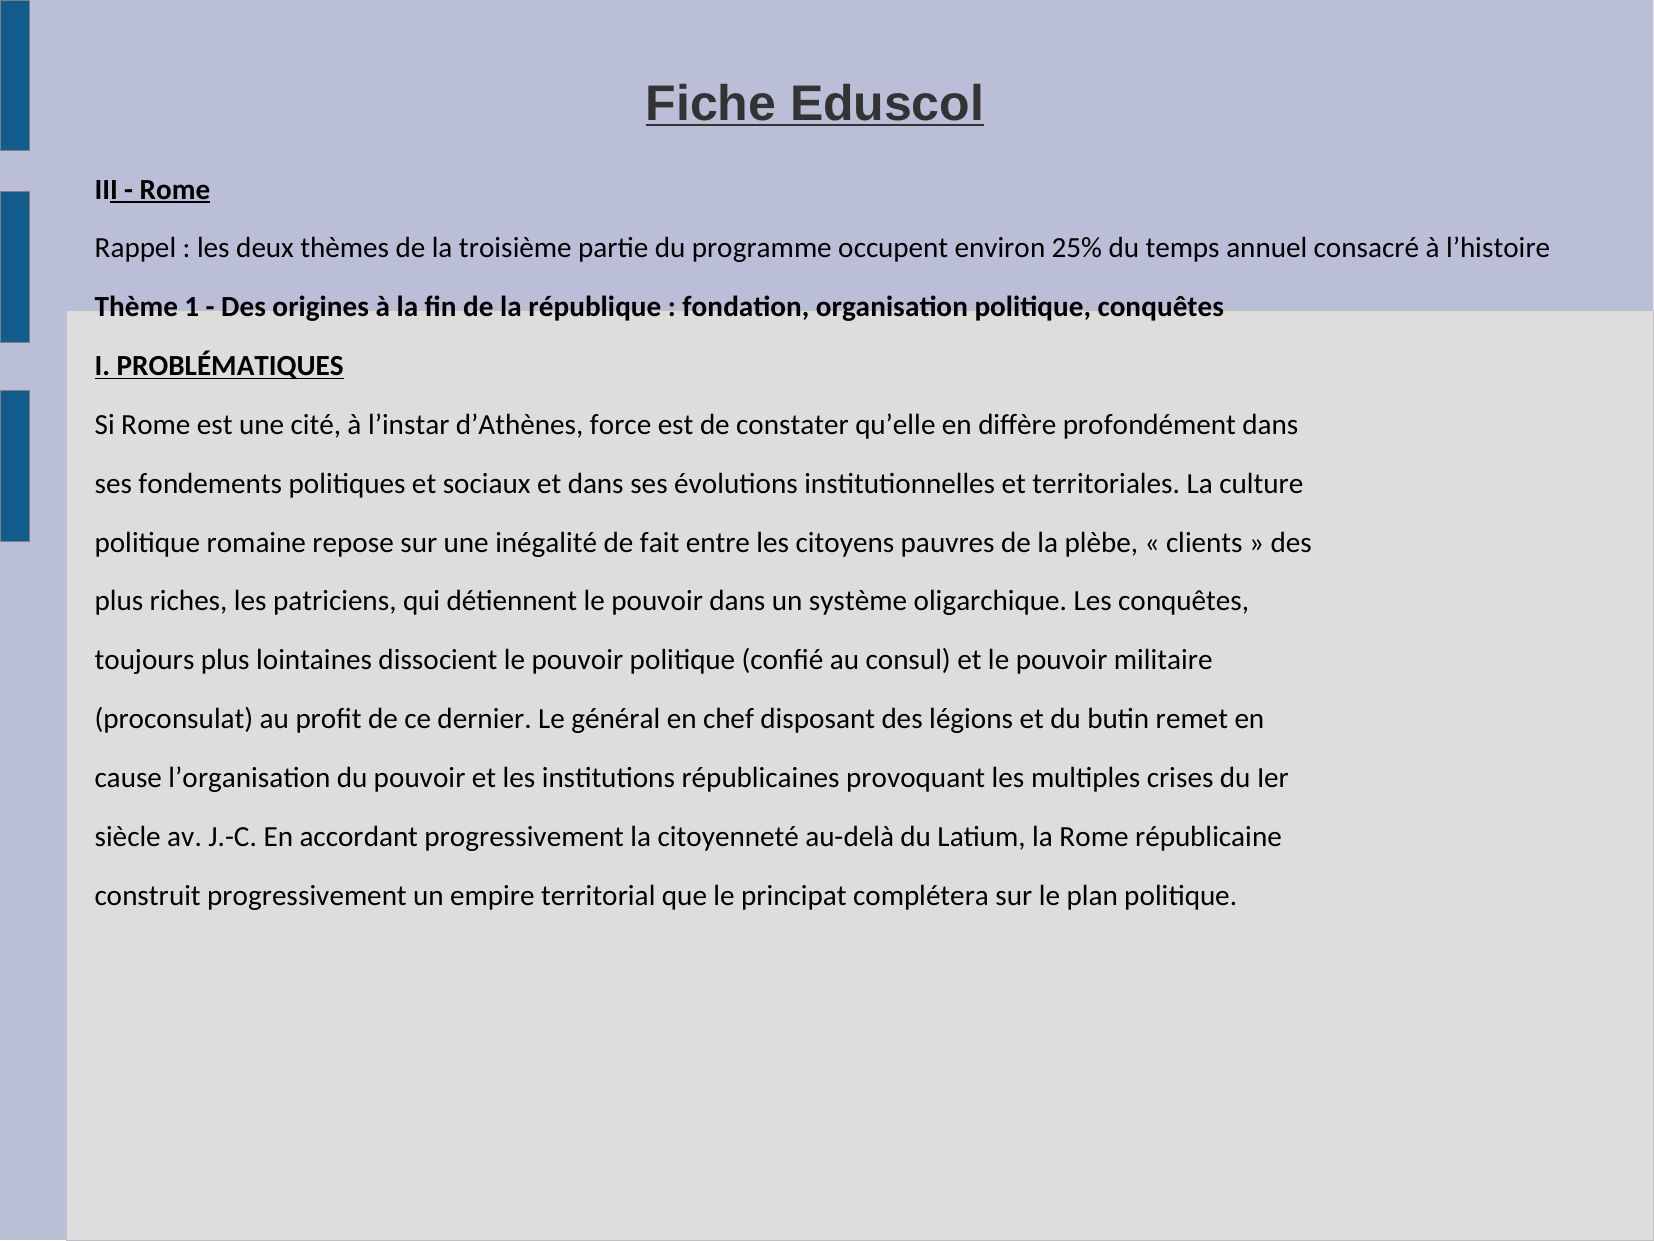

# Fiche Eduscol
III - Rome
Rappel : les deux thèmes de la troisième partie du programme occupent environ 25% du temps annuel consacré à l’histoire
Thème 1 - Des origines à la fin de la république : fondation, organisation politique, conquêtes
I. PROBLÉMATIQUES
Si Rome est une cité, à l’instar d’Athènes, force est de constater qu’elle en diffère profondément dans
ses fondements politiques et sociaux et dans ses évolutions institutionnelles et territoriales. La culture
politique romaine repose sur une inégalité de fait entre les citoyens pauvres de la plèbe, « clients » des
plus riches, les patriciens, qui détiennent le pouvoir dans un système oligarchique. Les conquêtes,
toujours plus lointaines dissocient le pouvoir politique (confié au consul) et le pouvoir militaire
(proconsulat) au profit de ce dernier. Le général en chef disposant des légions et du butin remet en
cause l’organisation du pouvoir et les institutions républicaines provoquant les multiples crises du Ier
siècle av. J.-C. En accordant progressivement la citoyenneté au-delà du Latium, la Rome républicaine
construit progressivement un empire territorial que le principat complétera sur le plan politique.